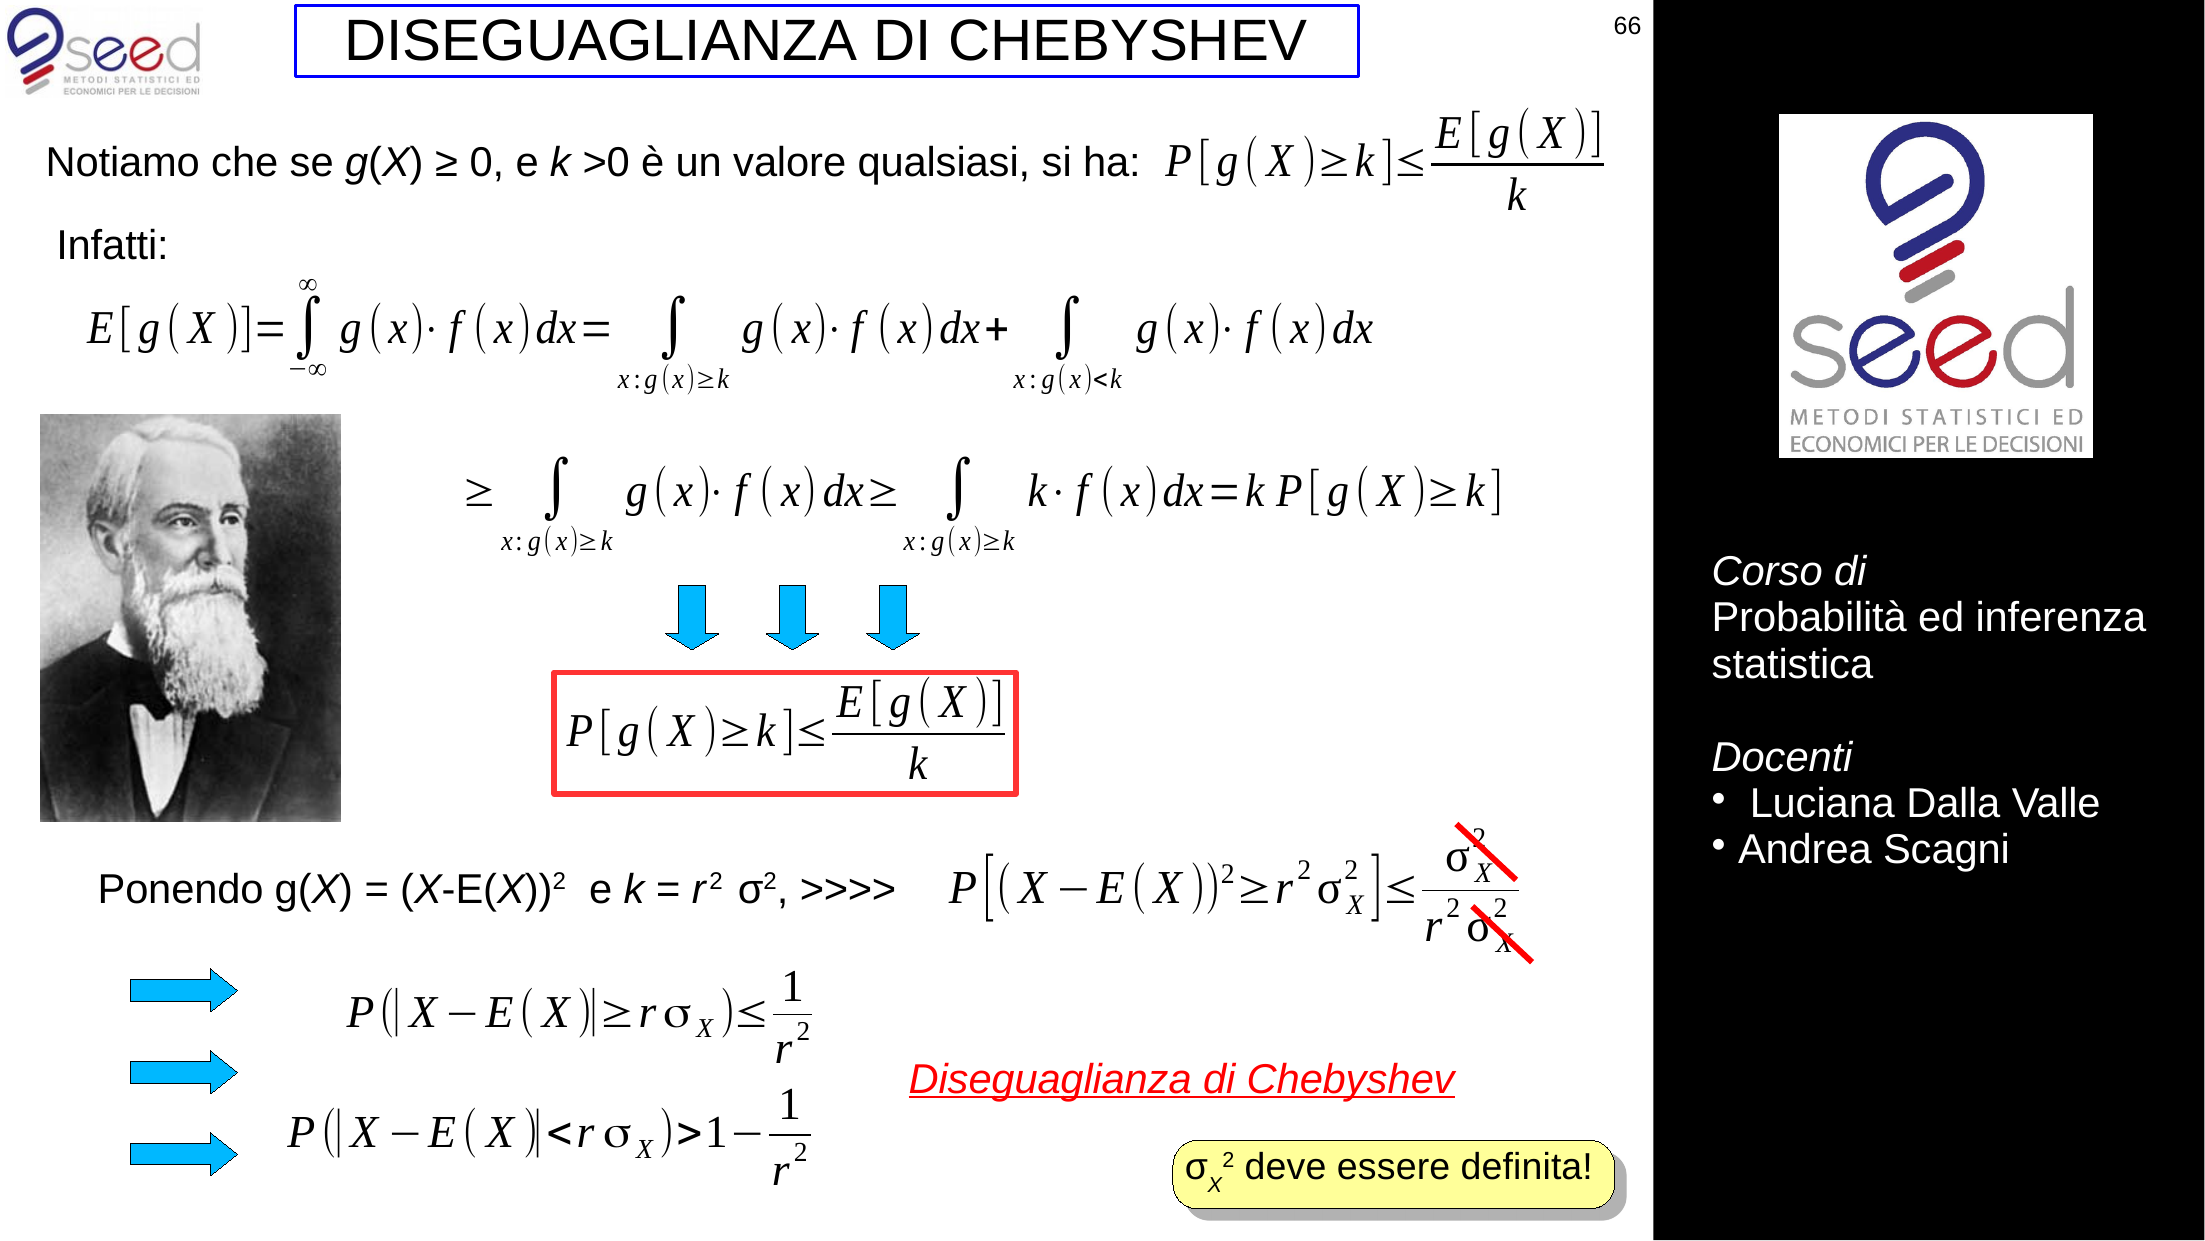

DISEGUAGLIANZA DI CHEBYSHEV
Notiamo che se g(X) ≥ 0, e k >0 è un valore qualsiasi, si ha:
Infatti:
Ponendo g(X) = (X-E(X))2 e k = r2 σ2, >>>>
Diseguaglianza di Chebyshev
σX2 deve essere definita!